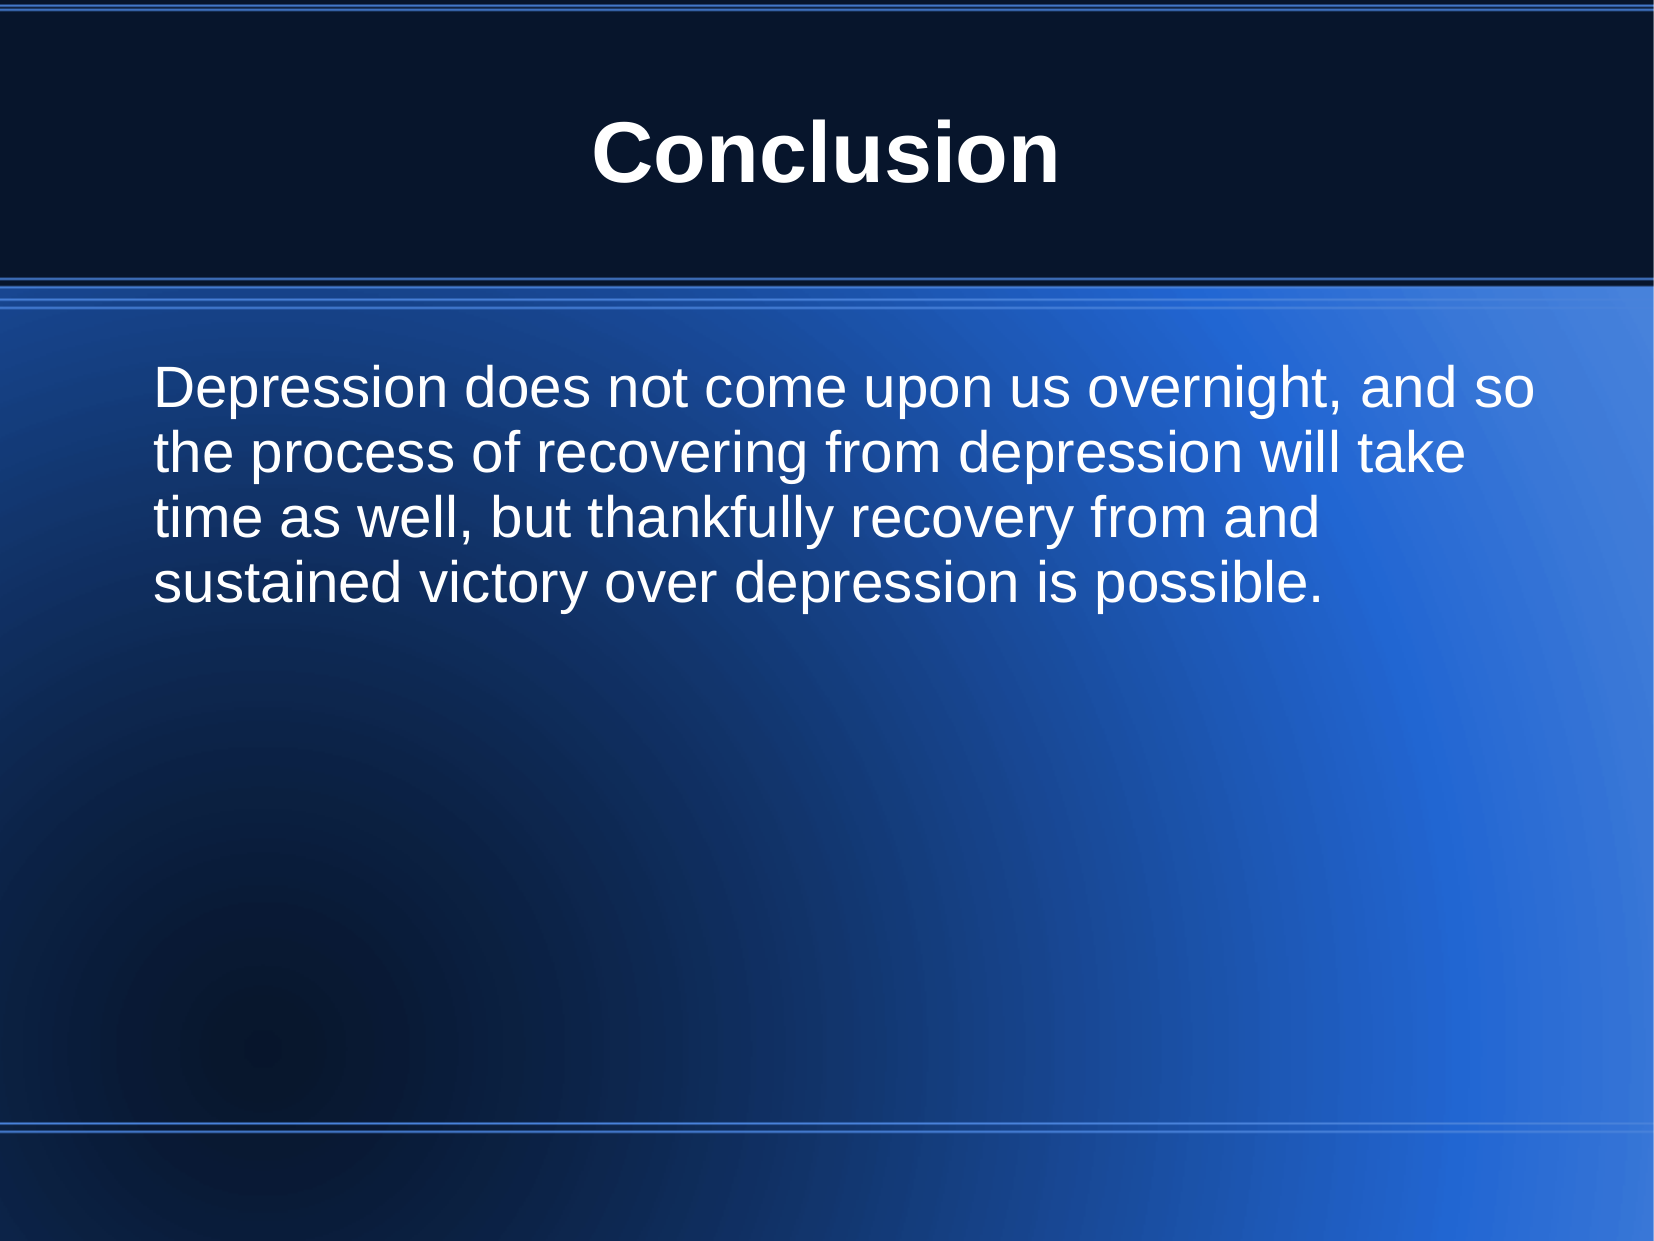

# Conclusion
Depression does not come upon us overnight, and so the process of recovering from depression will take time as well, but thankfully recovery from and sustained victory over depression is possible.